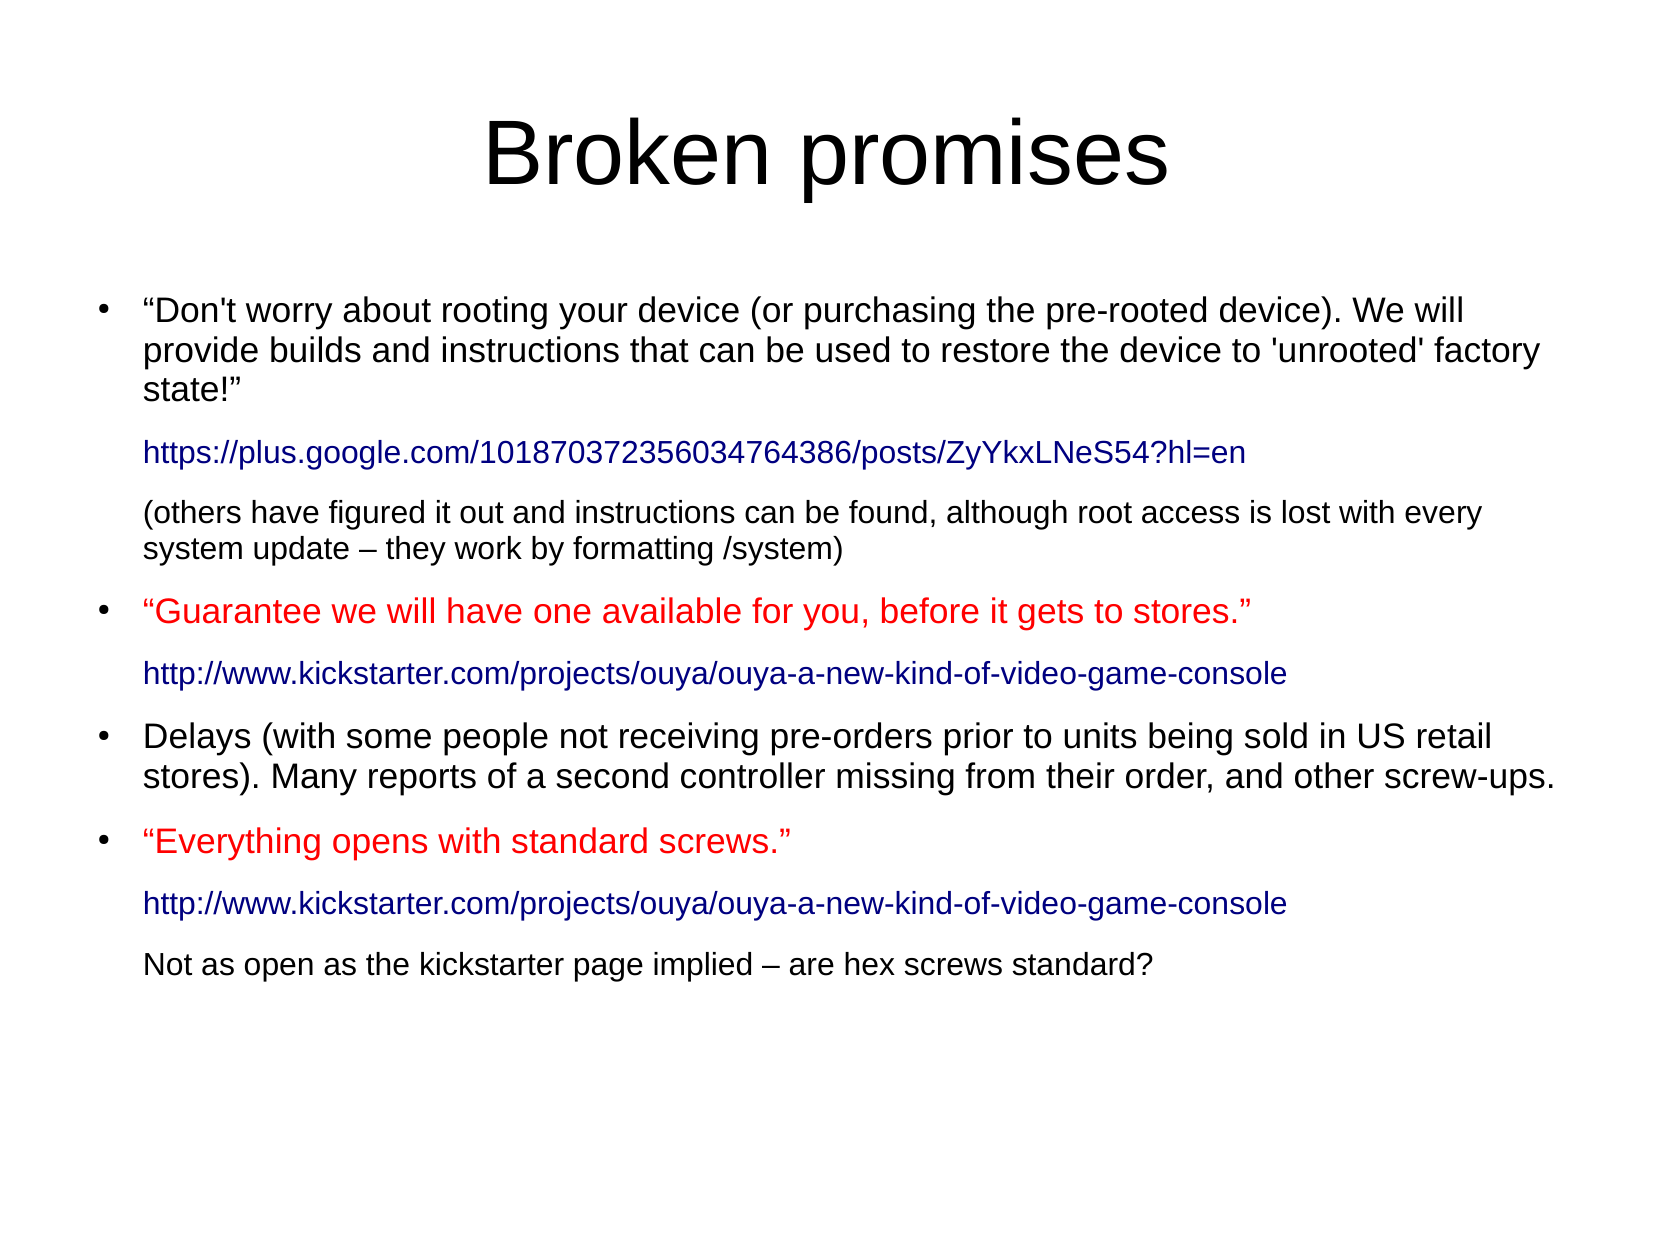

# Broken promises
“Don't worry about rooting your device (or purchasing the pre-rooted device). We will provide builds and instructions that can be used to restore the device to 'unrooted' factory state!”
https://plus.google.com/101870372356034764386/posts/ZyYkxLNeS54?hl=en
(others have figured it out and instructions can be found, although root access is lost with every system update – they work by formatting /system)
“Guarantee we will have one available for you, before it gets to stores.”
http://www.kickstarter.com/projects/ouya/ouya-a-new-kind-of-video-game-console
Delays (with some people not receiving pre-orders prior to units being sold in US retail stores). Many reports of a second controller missing from their order, and other screw-ups.
“Everything opens with standard screws.”
http://www.kickstarter.com/projects/ouya/ouya-a-new-kind-of-video-game-console
Not as open as the kickstarter page implied – are hex screws standard?